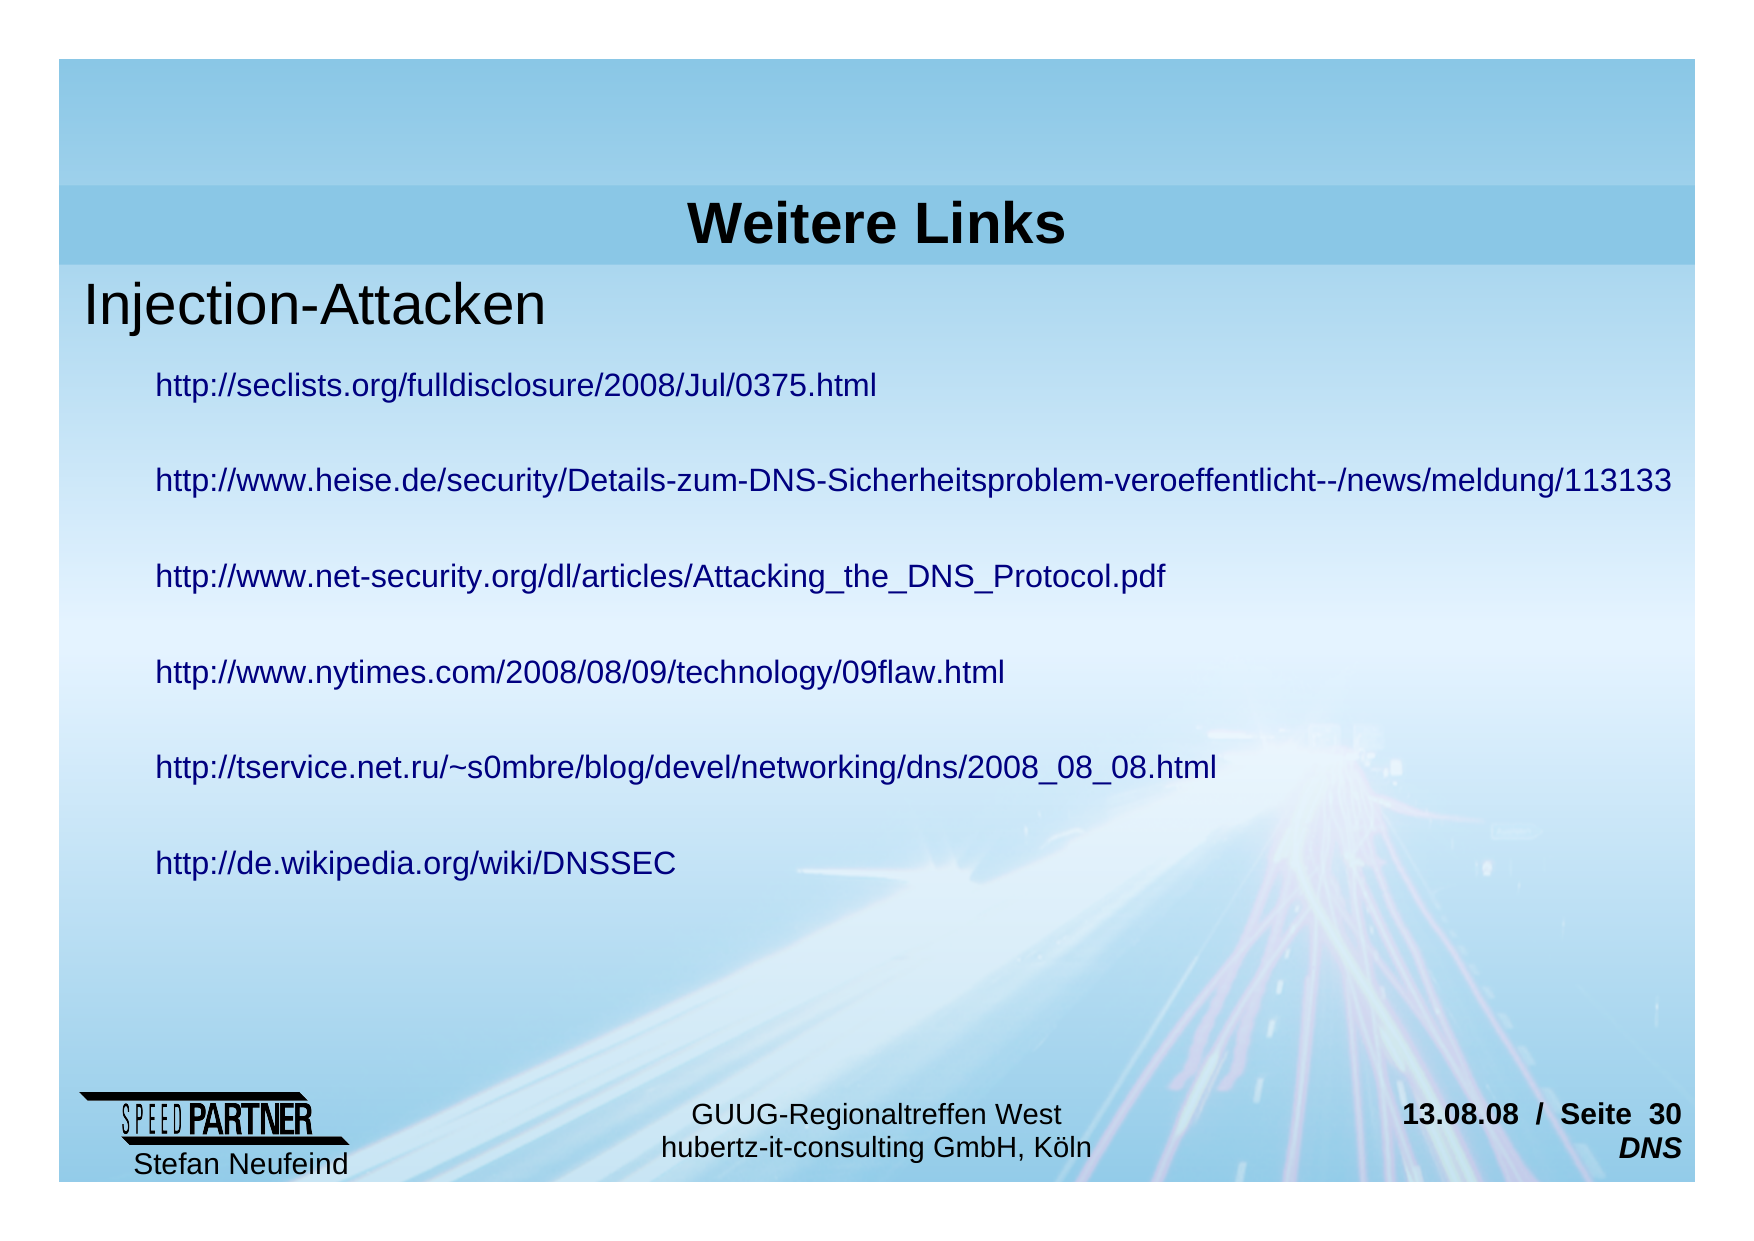

# Weitere Links
Injection-Attacken
http://seclists.org/fulldisclosure/2008/Jul/0375.html
http://www.heise.de/security/Details-zum-DNS-Sicherheitsproblem-veroeffentlicht--/news/meldung/113133
http://www.net-security.org/dl/articles/Attacking_the_DNS_Protocol.pdf
http://www.nytimes.com/2008/08/09/technology/09flaw.html
http://tservice.net.ru/~s0mbre/blog/devel/networking/dns/2008_08_08.html
http://de.wikipedia.org/wiki/DNSSEC